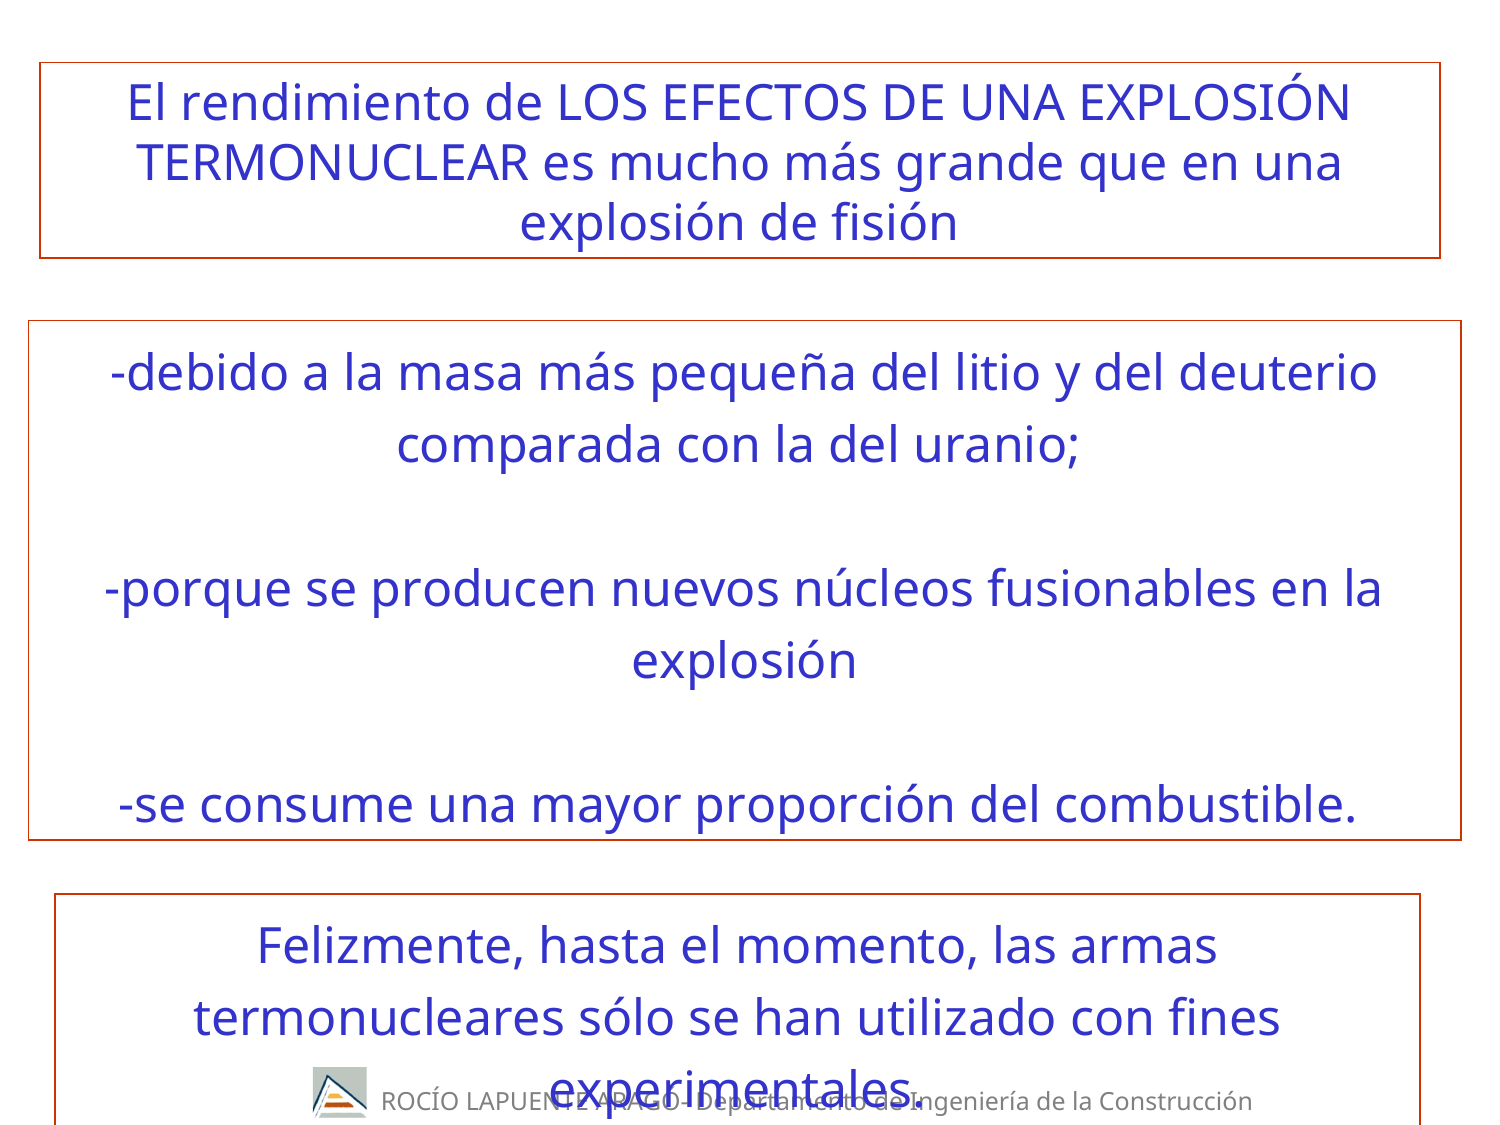

El rendimiento de LOS EFECTOS DE UNA EXPLOSIÓN TERMONUCLEAR es mucho más grande que en una explosión de fisión
debido a la masa más pequeña del litio y del deuterio comparada con la del uranio;
porque se producen nuevos núcleos fusionables en la explosión
se consume una mayor proporción del combustible.
Felizmente, hasta el momento, las armas termonucleares sólo se han utilizado con fines experimentales.